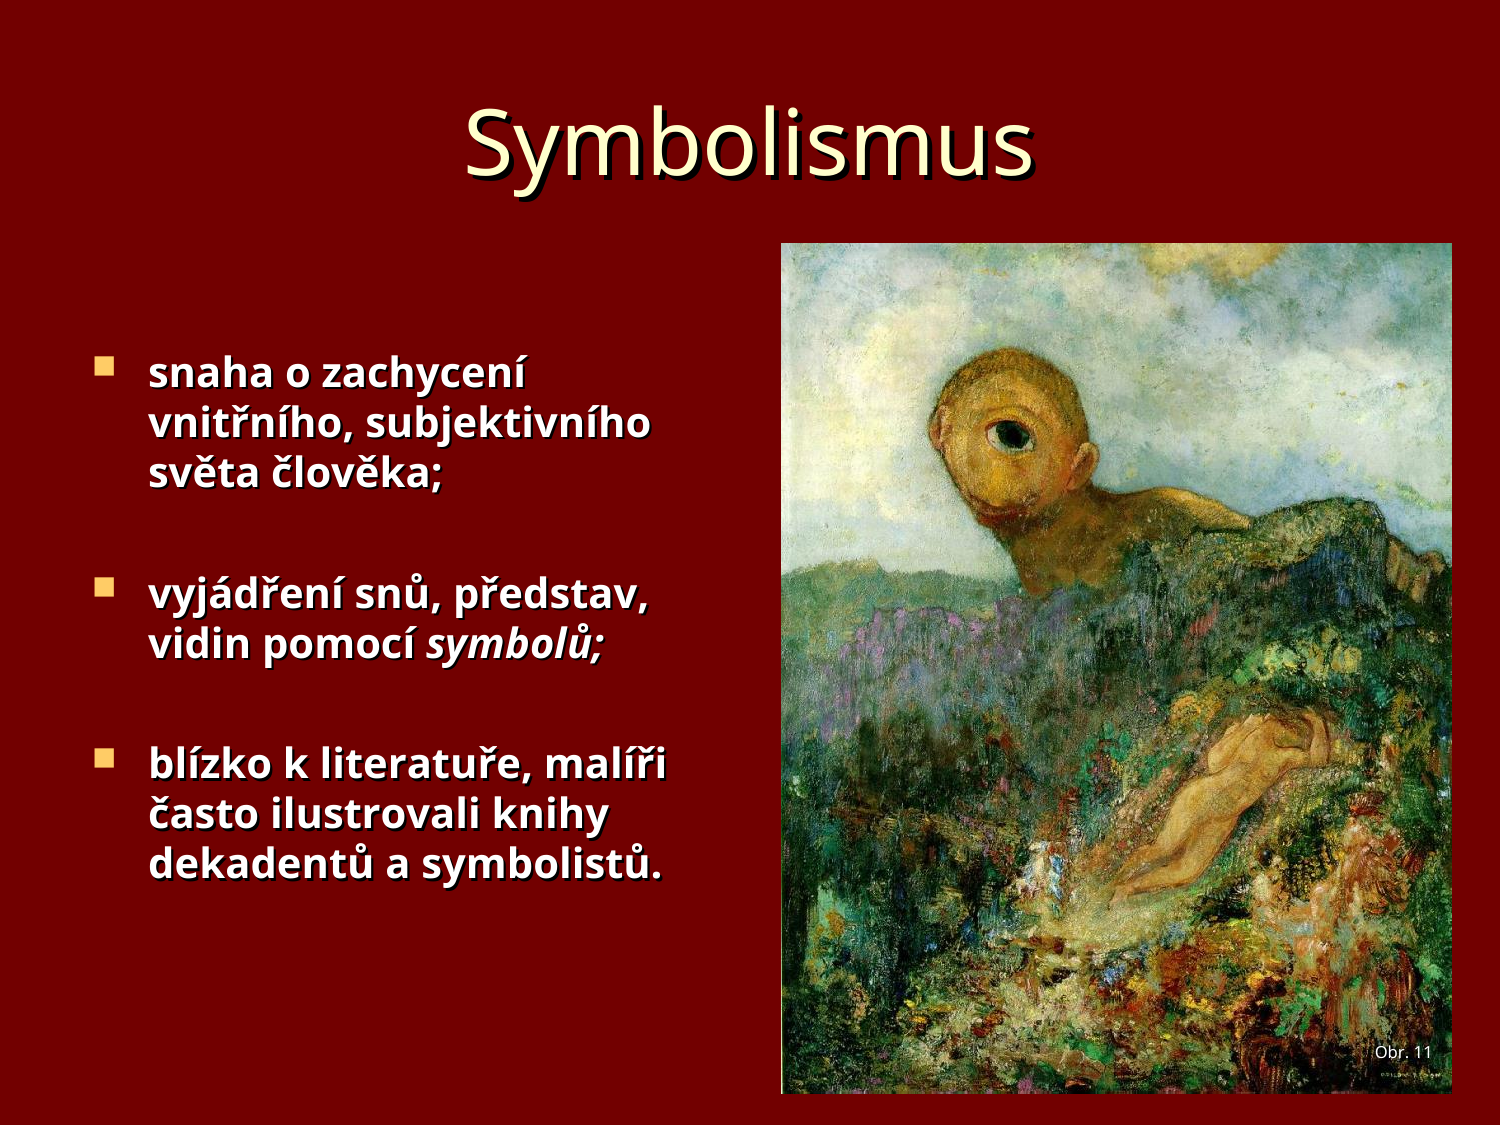

# Symbolismus
snaha o zachycení vnitřního, subjektivního světa člověka;
vyjádření snů, představ, vidin pomocí symbolů;
blízko k literatuře, malíři často ilustrovali knihy dekadentů a symbolistů.
Obr. 11